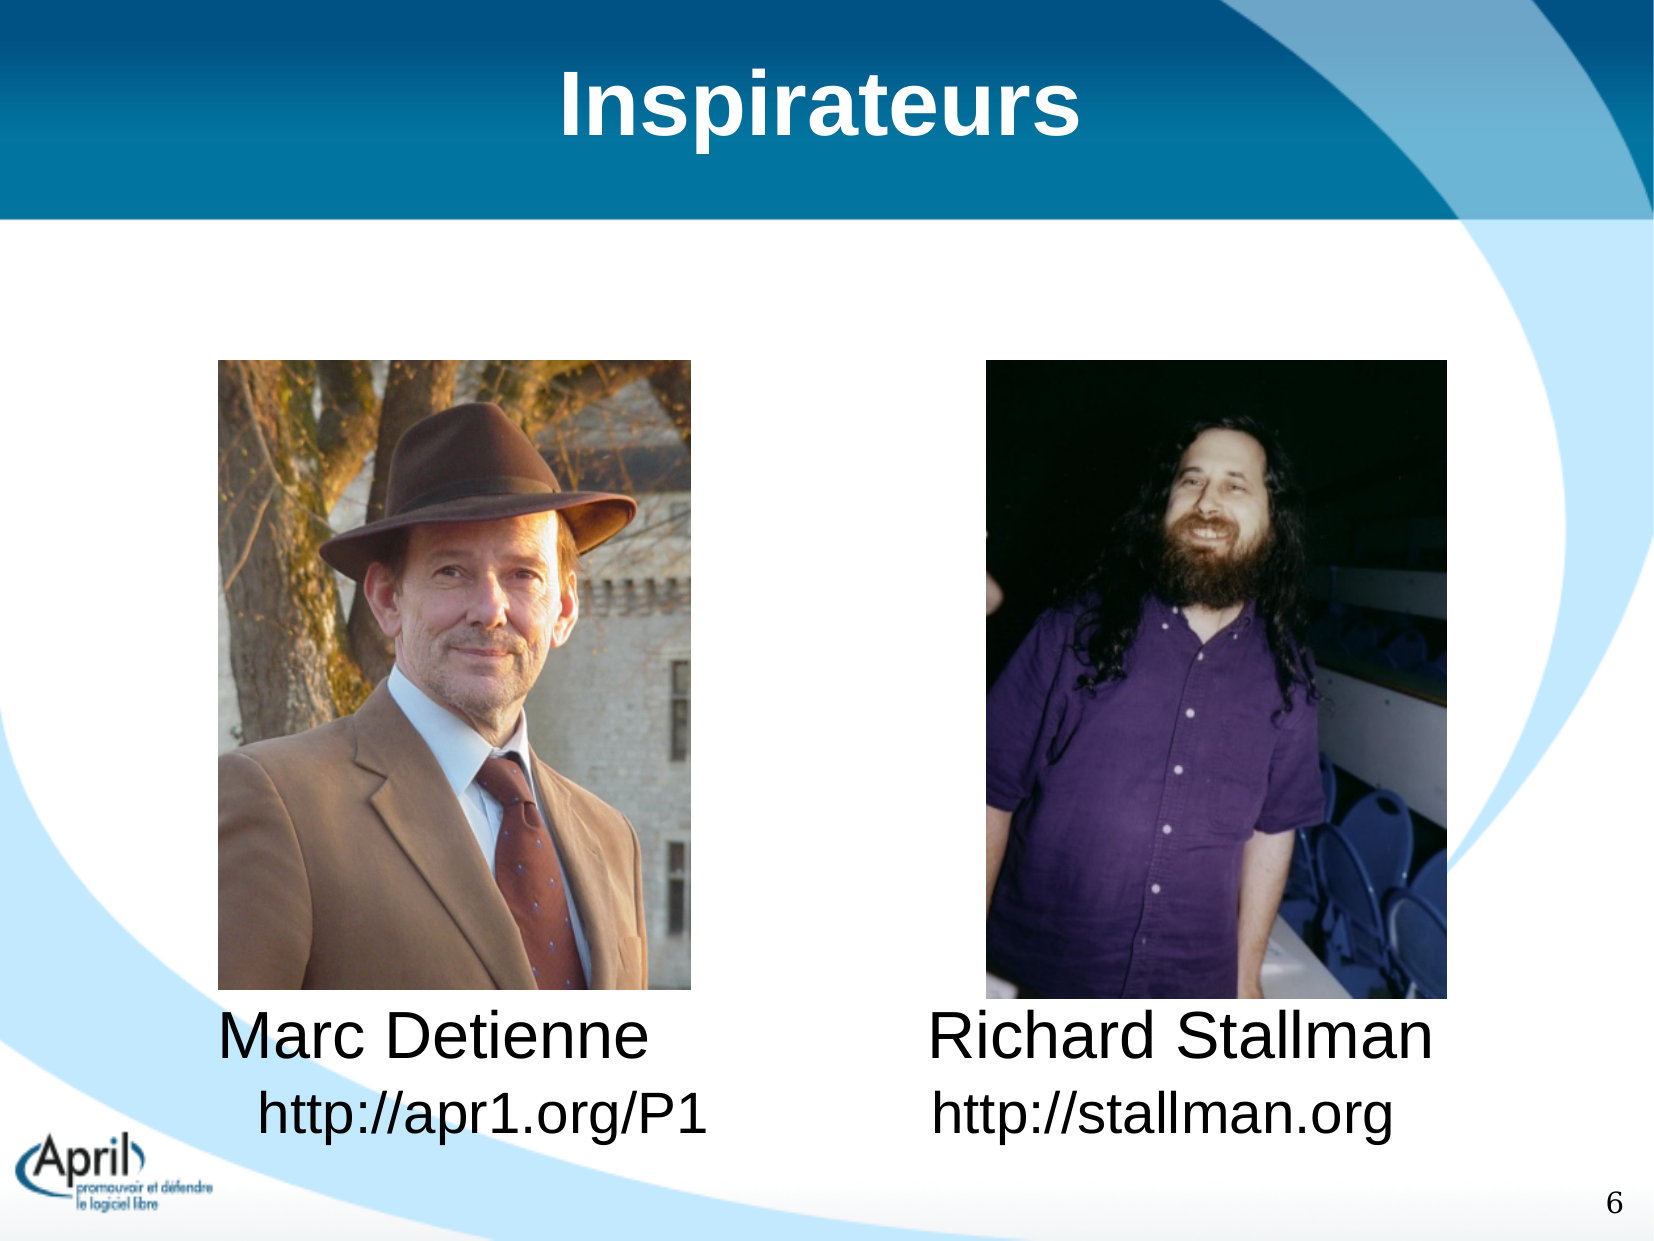

# Inspirateurs
Marc Detienne Richard Stallman
http://apr1.org/P1 http://stallman.org
6